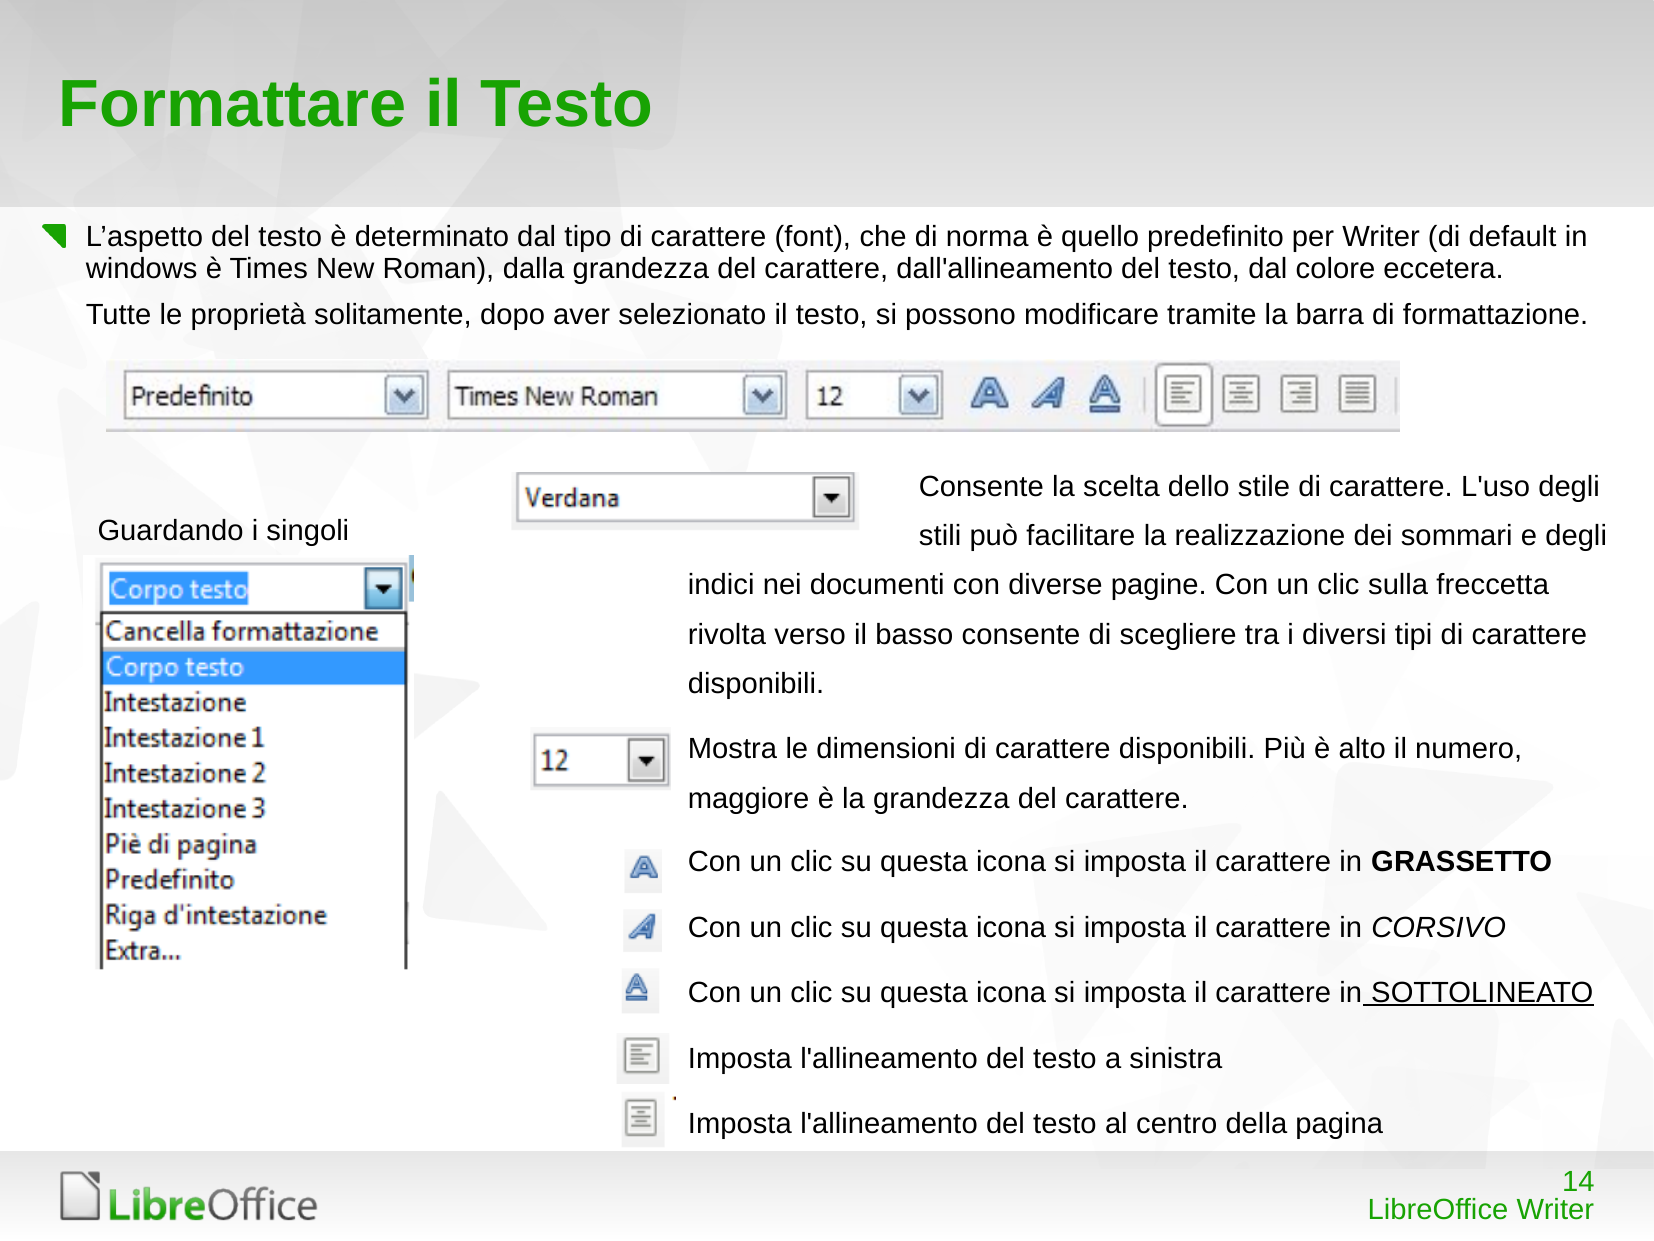

# Formattare il Testo
L’aspetto del testo è determinato dal tipo di carattere (font), che di norma è quello predefinito per Writer (di default in windows è Times New Roman), dalla grandezza del carattere, dall'allineamento del testo, dal colore eccetera.
Tutte le proprietà solitamente, dopo aver selezionato il testo, si possono modificare tramite la barra di formattazione.
 Consente la scelta dello stile di carattere. L'uso degli
 stili può facilitare la realizzazione dei sommari e degli indici nei documenti con diverse pagine. Con un clic sulla freccetta rivolta verso il basso consente di scegliere tra i diversi tipi di carattere disponibili.
Guardando i singoli pulsanti...
Mostra le dimensioni di carattere disponibili. Più è alto il numero,
maggiore è la grandezza del carattere.
Con un clic su questa icona si imposta il carattere in GRASSETTO
Con un clic su questa icona si imposta il carattere in CORSIVO
Con un clic su questa icona si imposta il carattere in SOTTOLINEATO
Imposta l'allineamento del testo a sinistra
Imposta l'allineamento del testo al centro della pagina
14
LibreOffice Writer